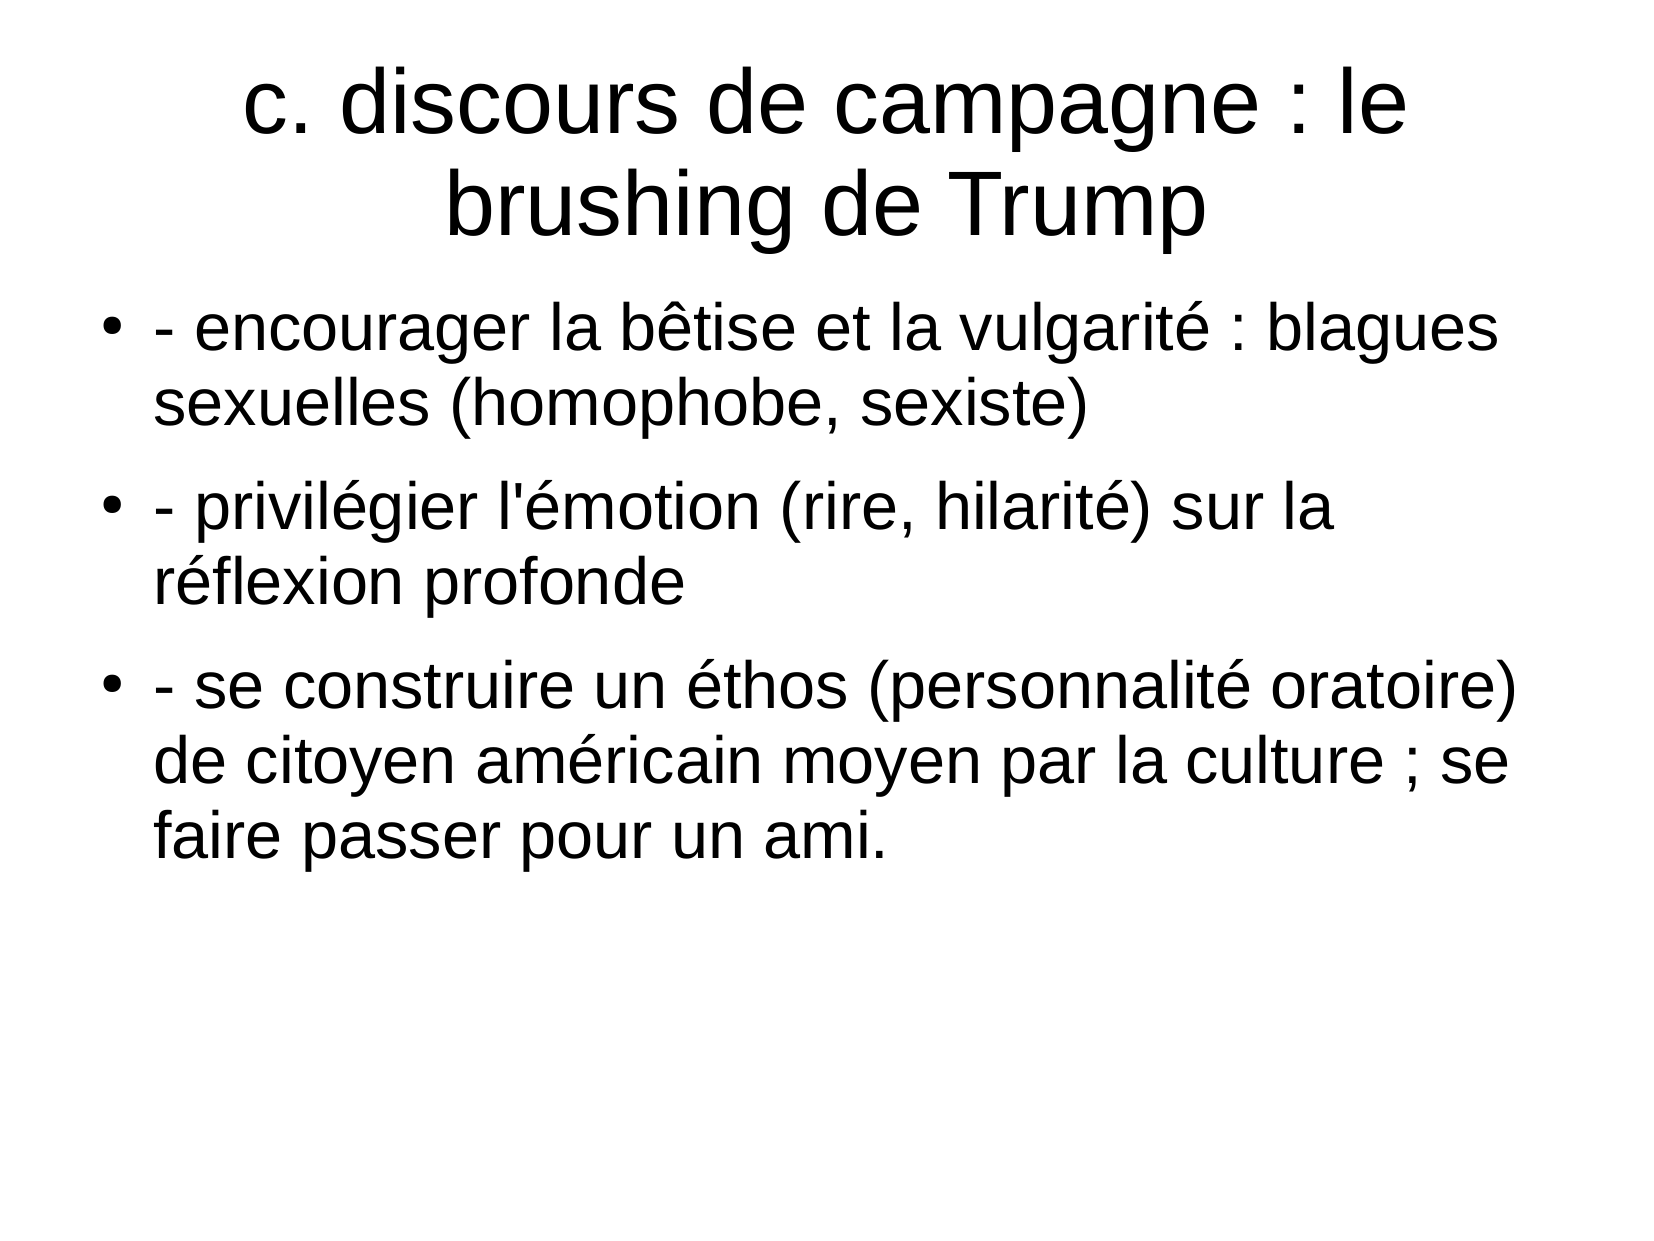

# c. discours de campagne : le brushing de Trump
- encourager la bêtise et la vulgarité : blagues sexuelles (homophobe, sexiste)
- privilégier l'émotion (rire, hilarité) sur la réflexion profonde
- se construire un éthos (personnalité oratoire) de citoyen américain moyen par la culture ; se faire passer pour un ami.